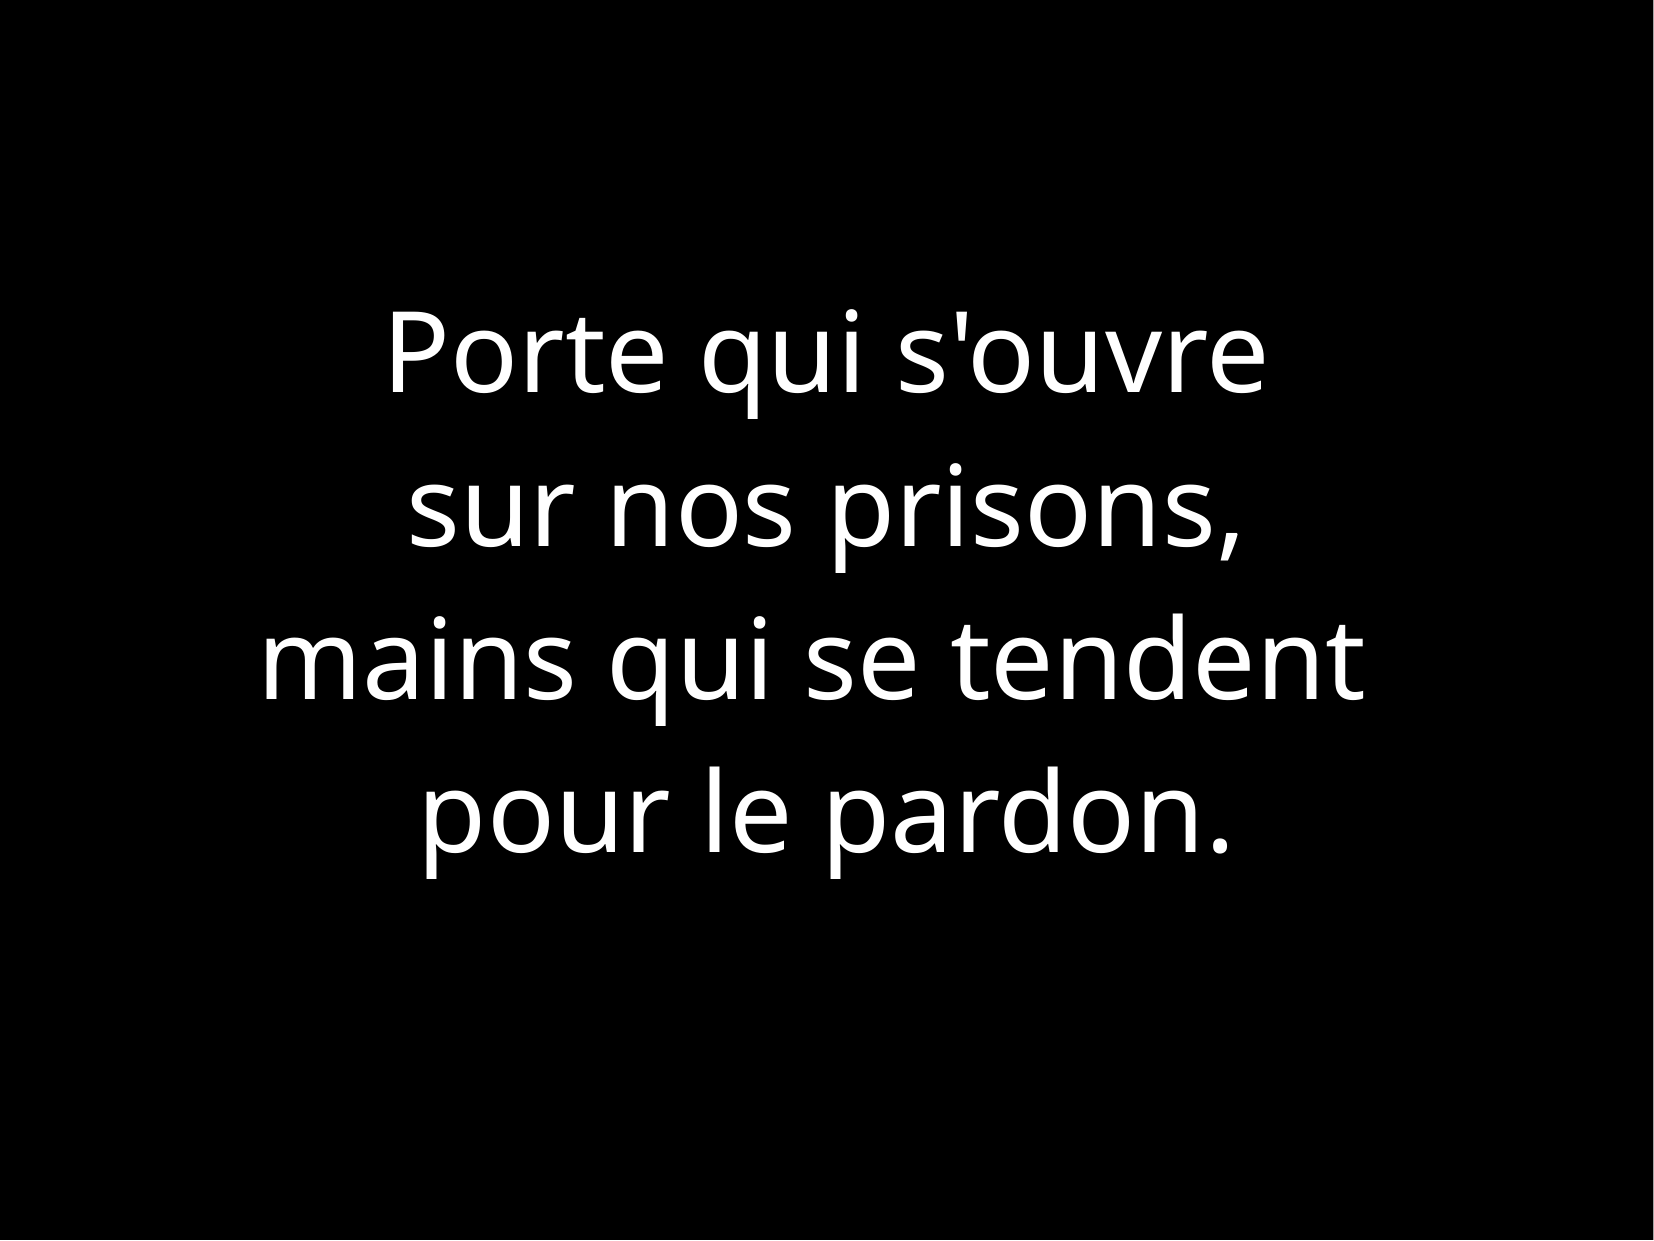

# Porte qui s'ouvre
sur nos prisons,
mains qui se tendent
pour le pardon.